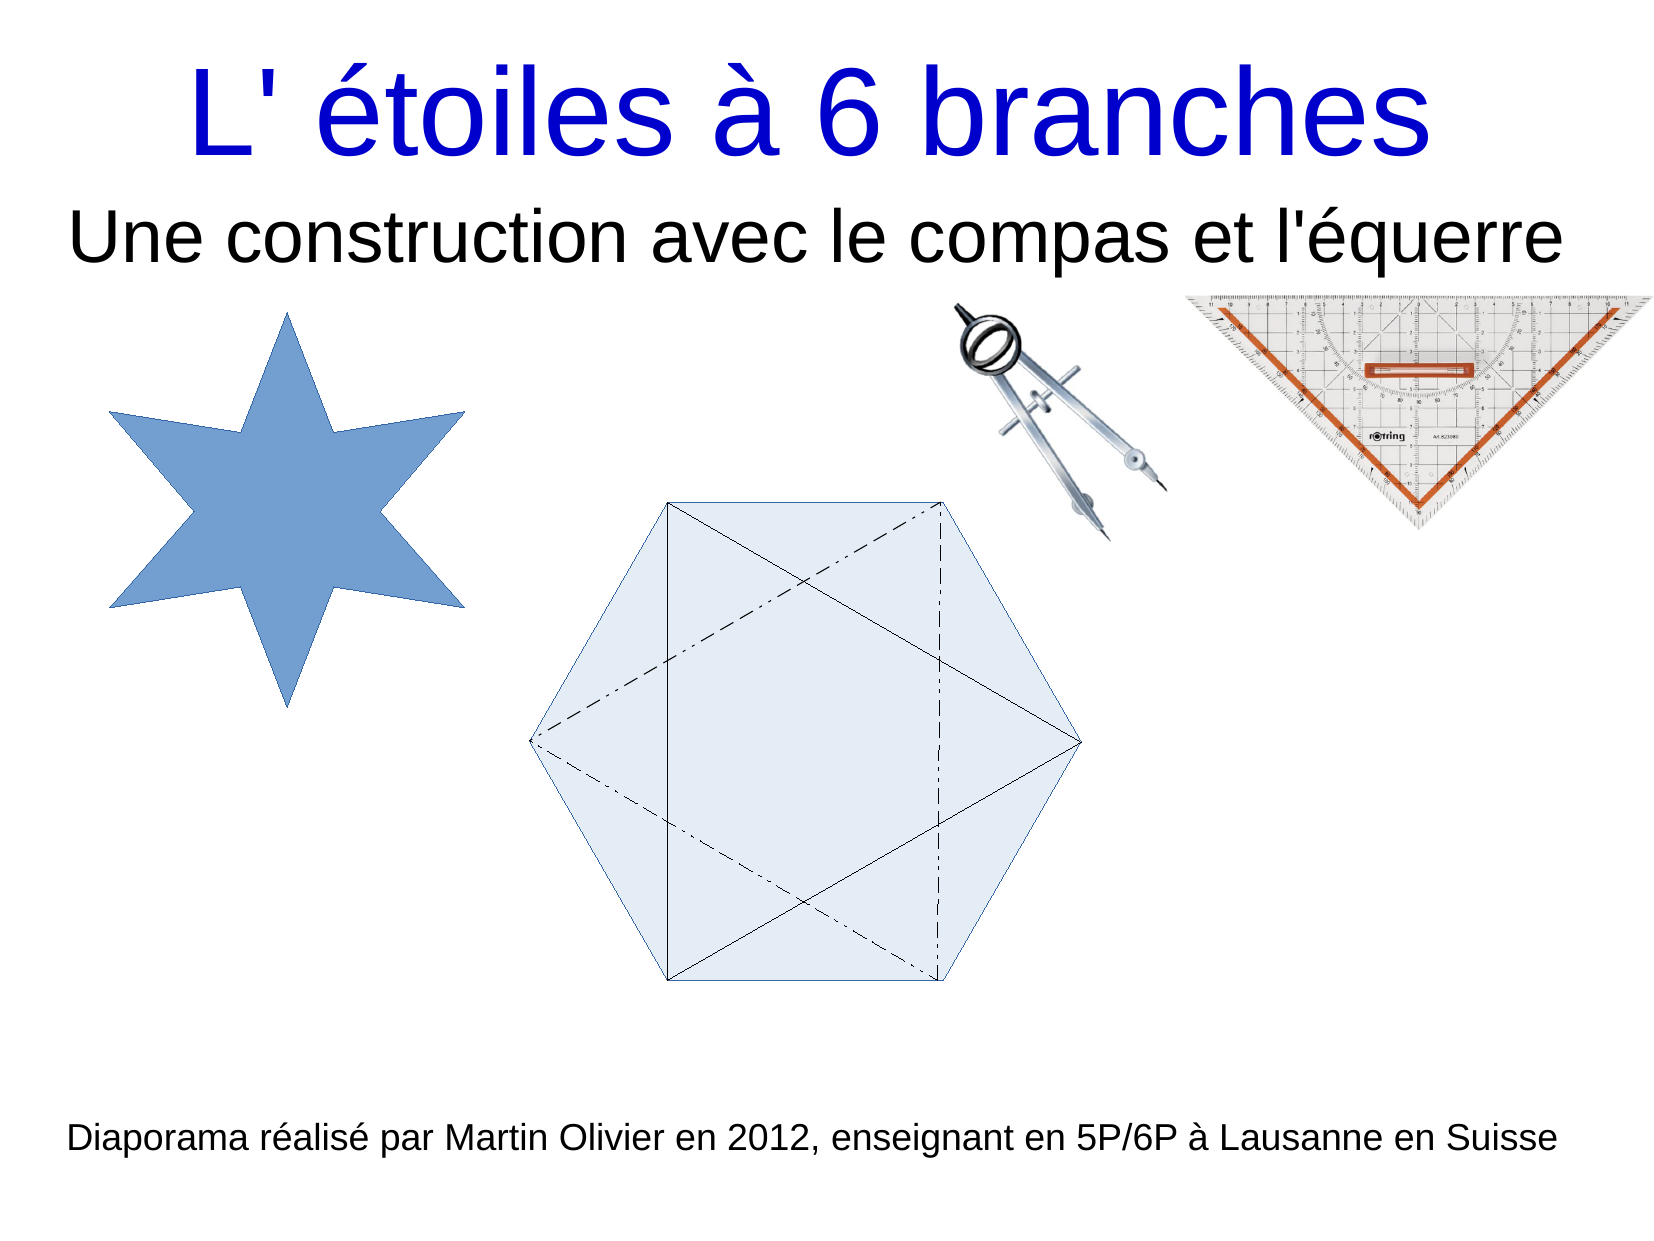

# L' étoiles à 6 branches
Une construction avec le compas et l'équerre
Diaporama réalisé par Martin Olivier en 2012, enseignant en 5P/6P à Lausanne en Suisse